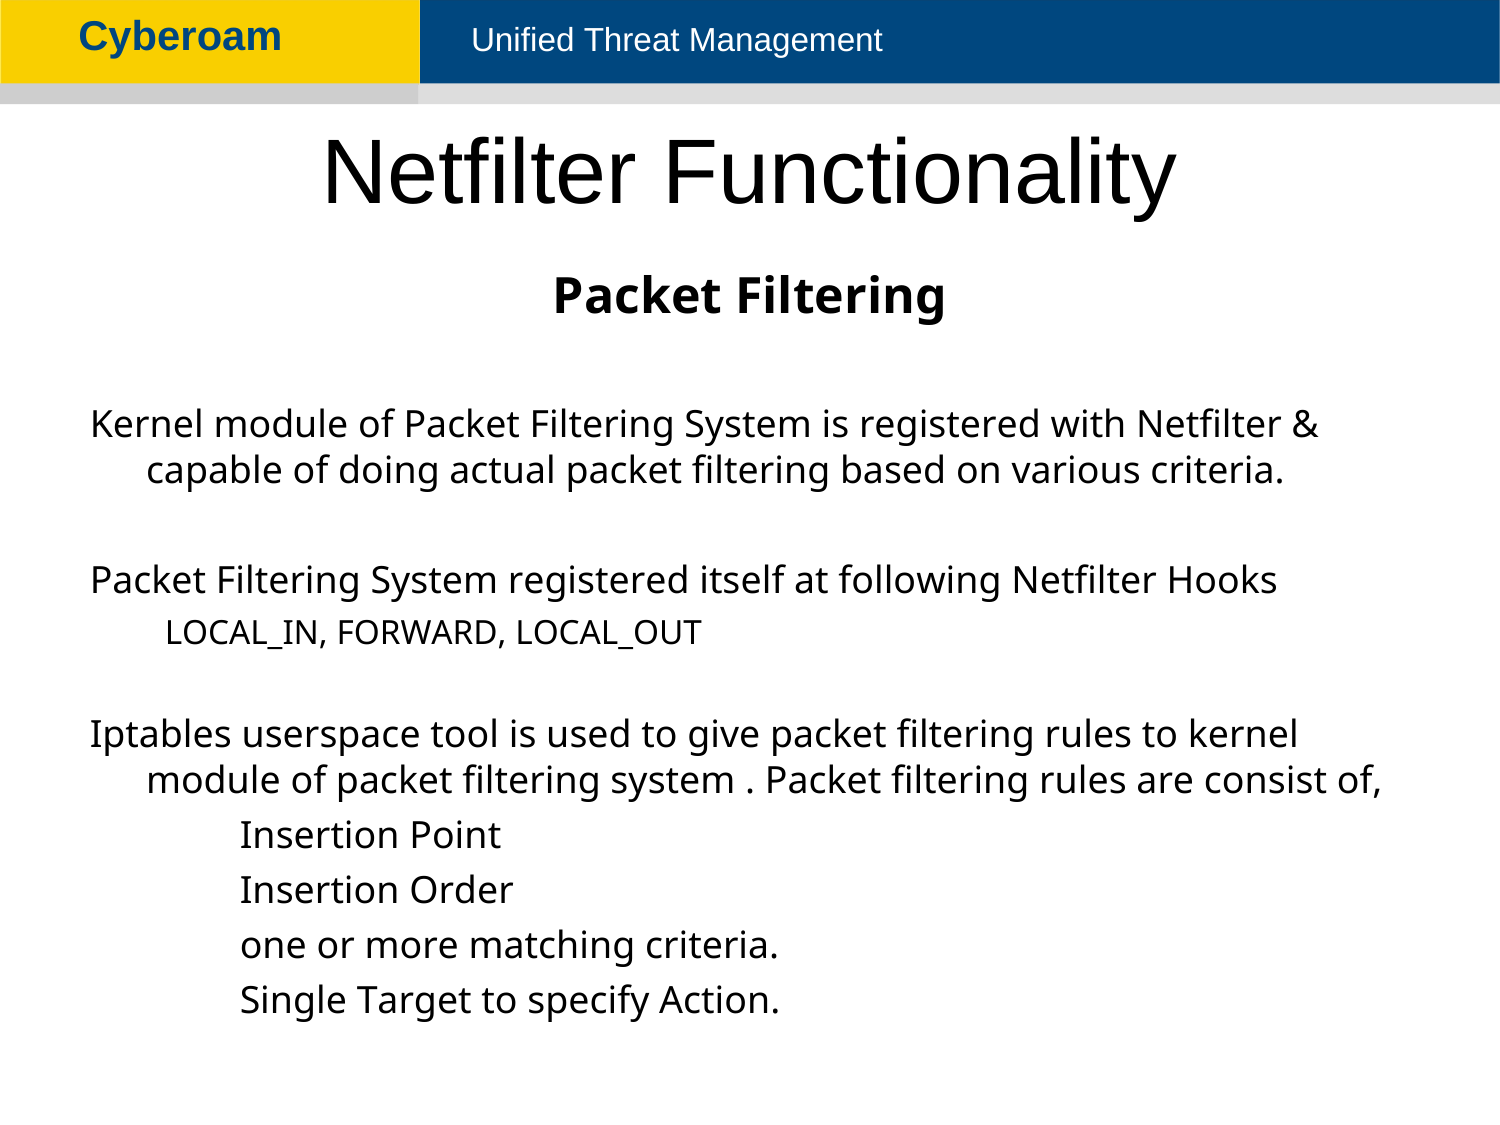

# Netfilter Functionality
Packet Filtering
Kernel module of Packet Filtering System is registered with Netfilter & capable of doing actual packet filtering based on various criteria.
Packet Filtering System registered itself at following Netfilter Hooks
LOCAL_IN, FORWARD, LOCAL_OUT
Iptables userspace tool is used to give packet filtering rules to kernel module of packet filtering system . Packet filtering rules are consist of,
		Insertion Point
		Insertion Order
		one or more matching criteria.
		Single Target to specify Action.